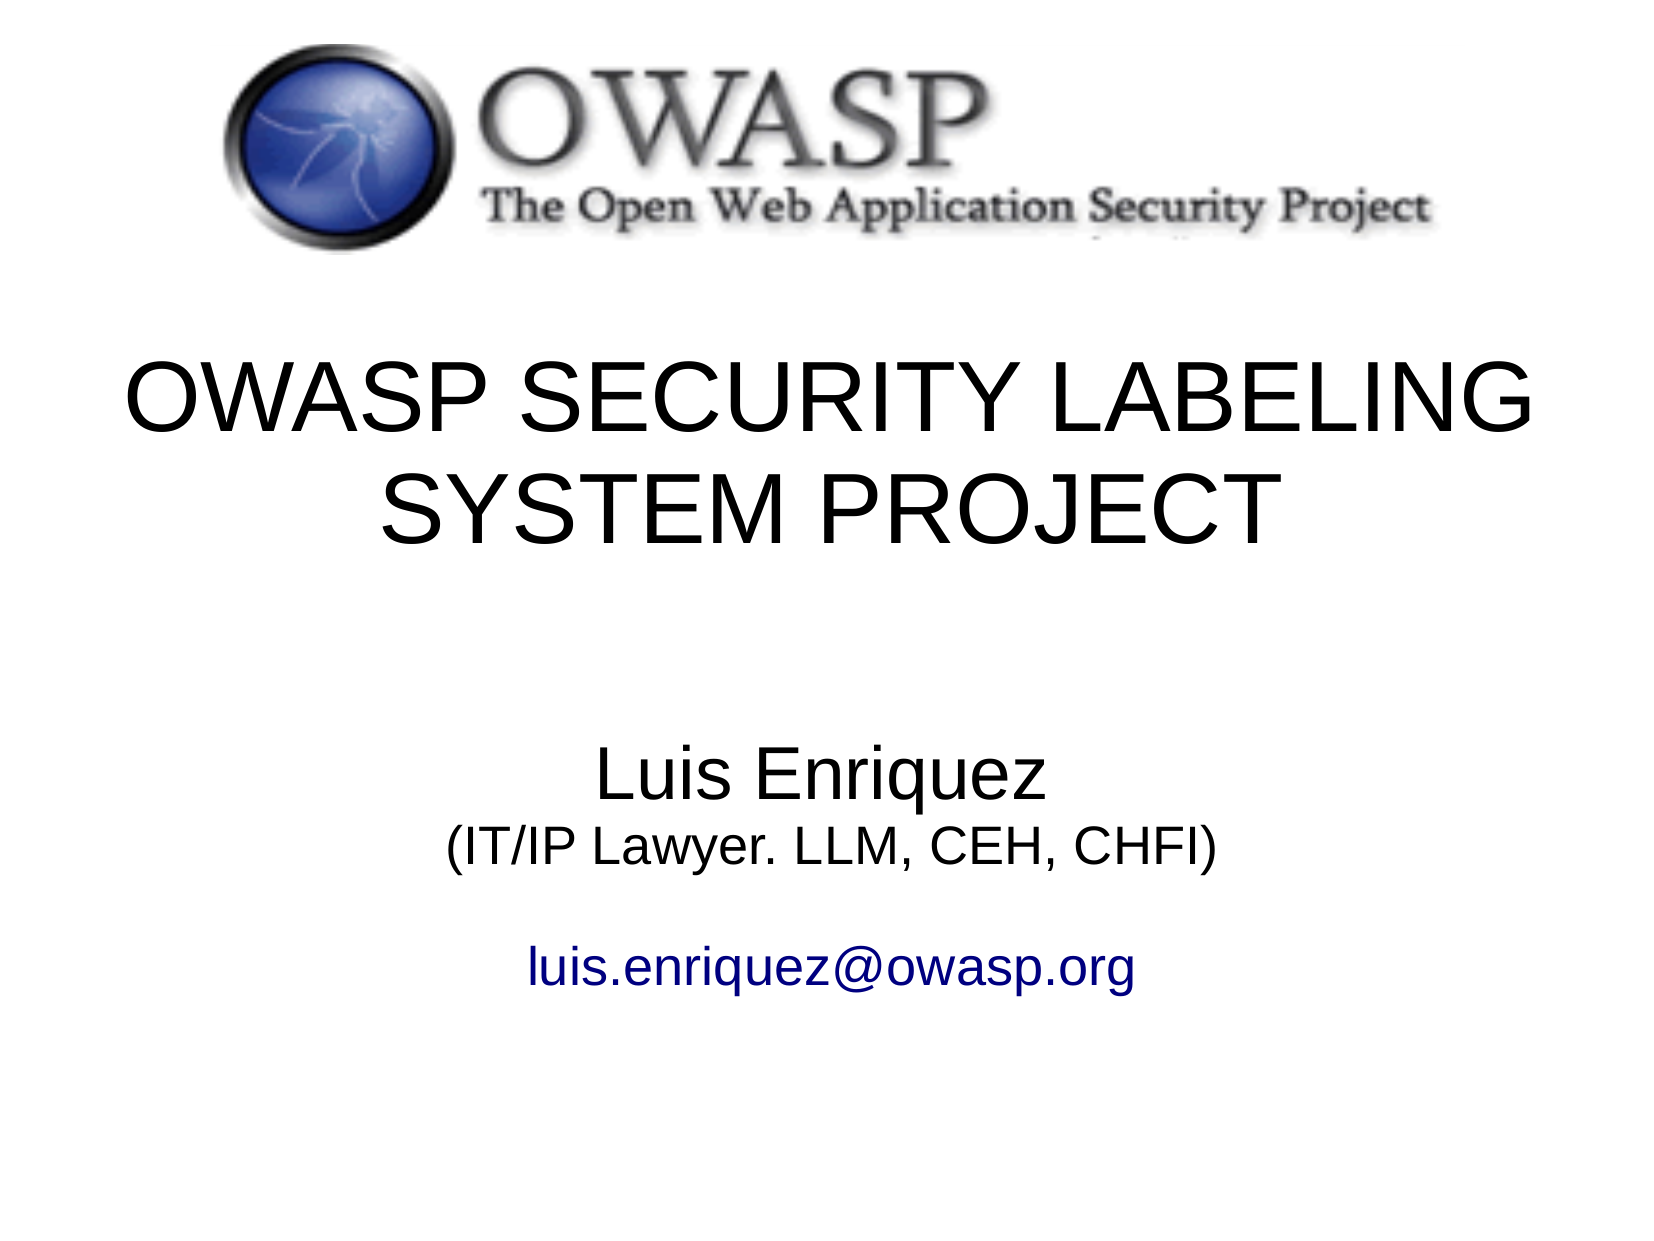

# OWASP SECURITY LABELING SYSTEM PROJECT
Luis Enriquez
(IT/IP Lawyer. LLM, CEH, CHFI)
luis.enriquez@owasp.org